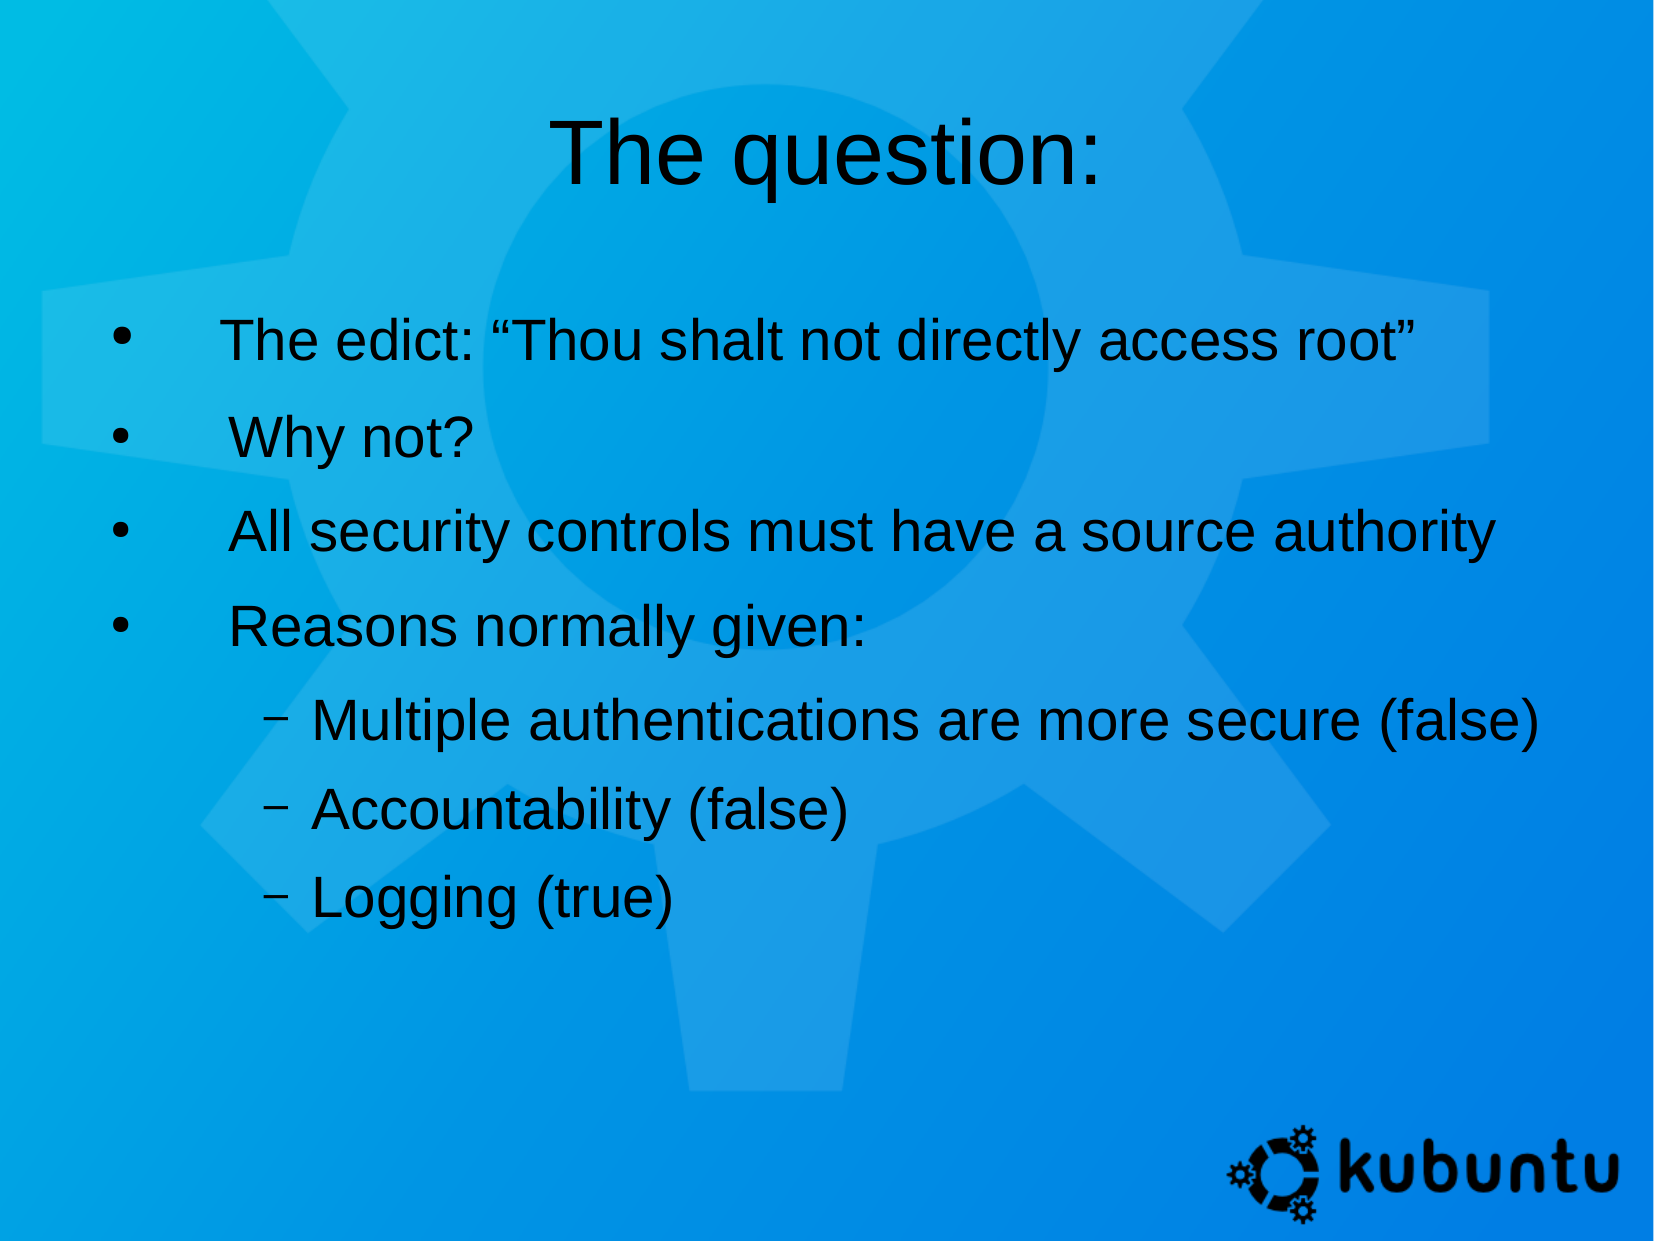

# The question:
 The edict: “Thou shalt not directly access root”
 Why not?
 All security controls must have a source authority
 Reasons normally given:
Multiple authentications are more secure (false)
Accountability (false)
Logging (true)